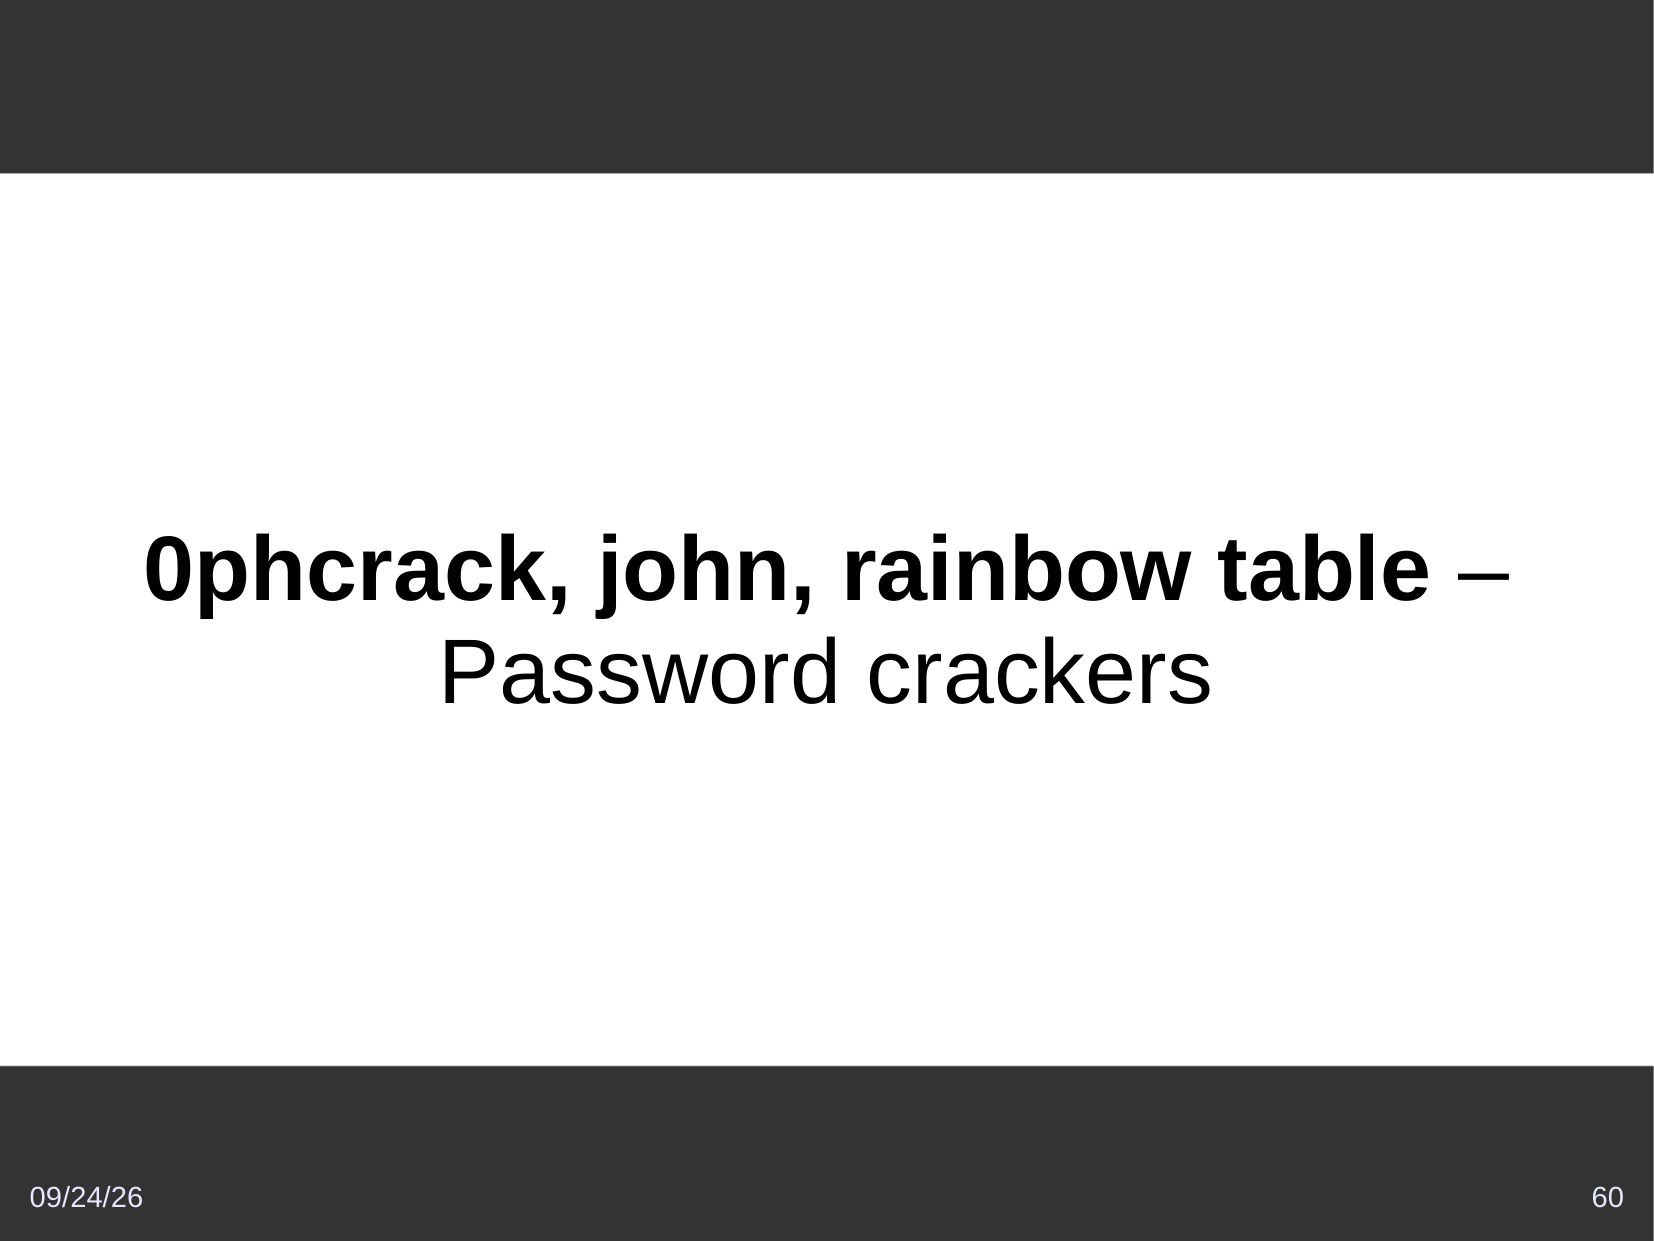

#
0phcrack, john, rainbow table – Password crackers
60